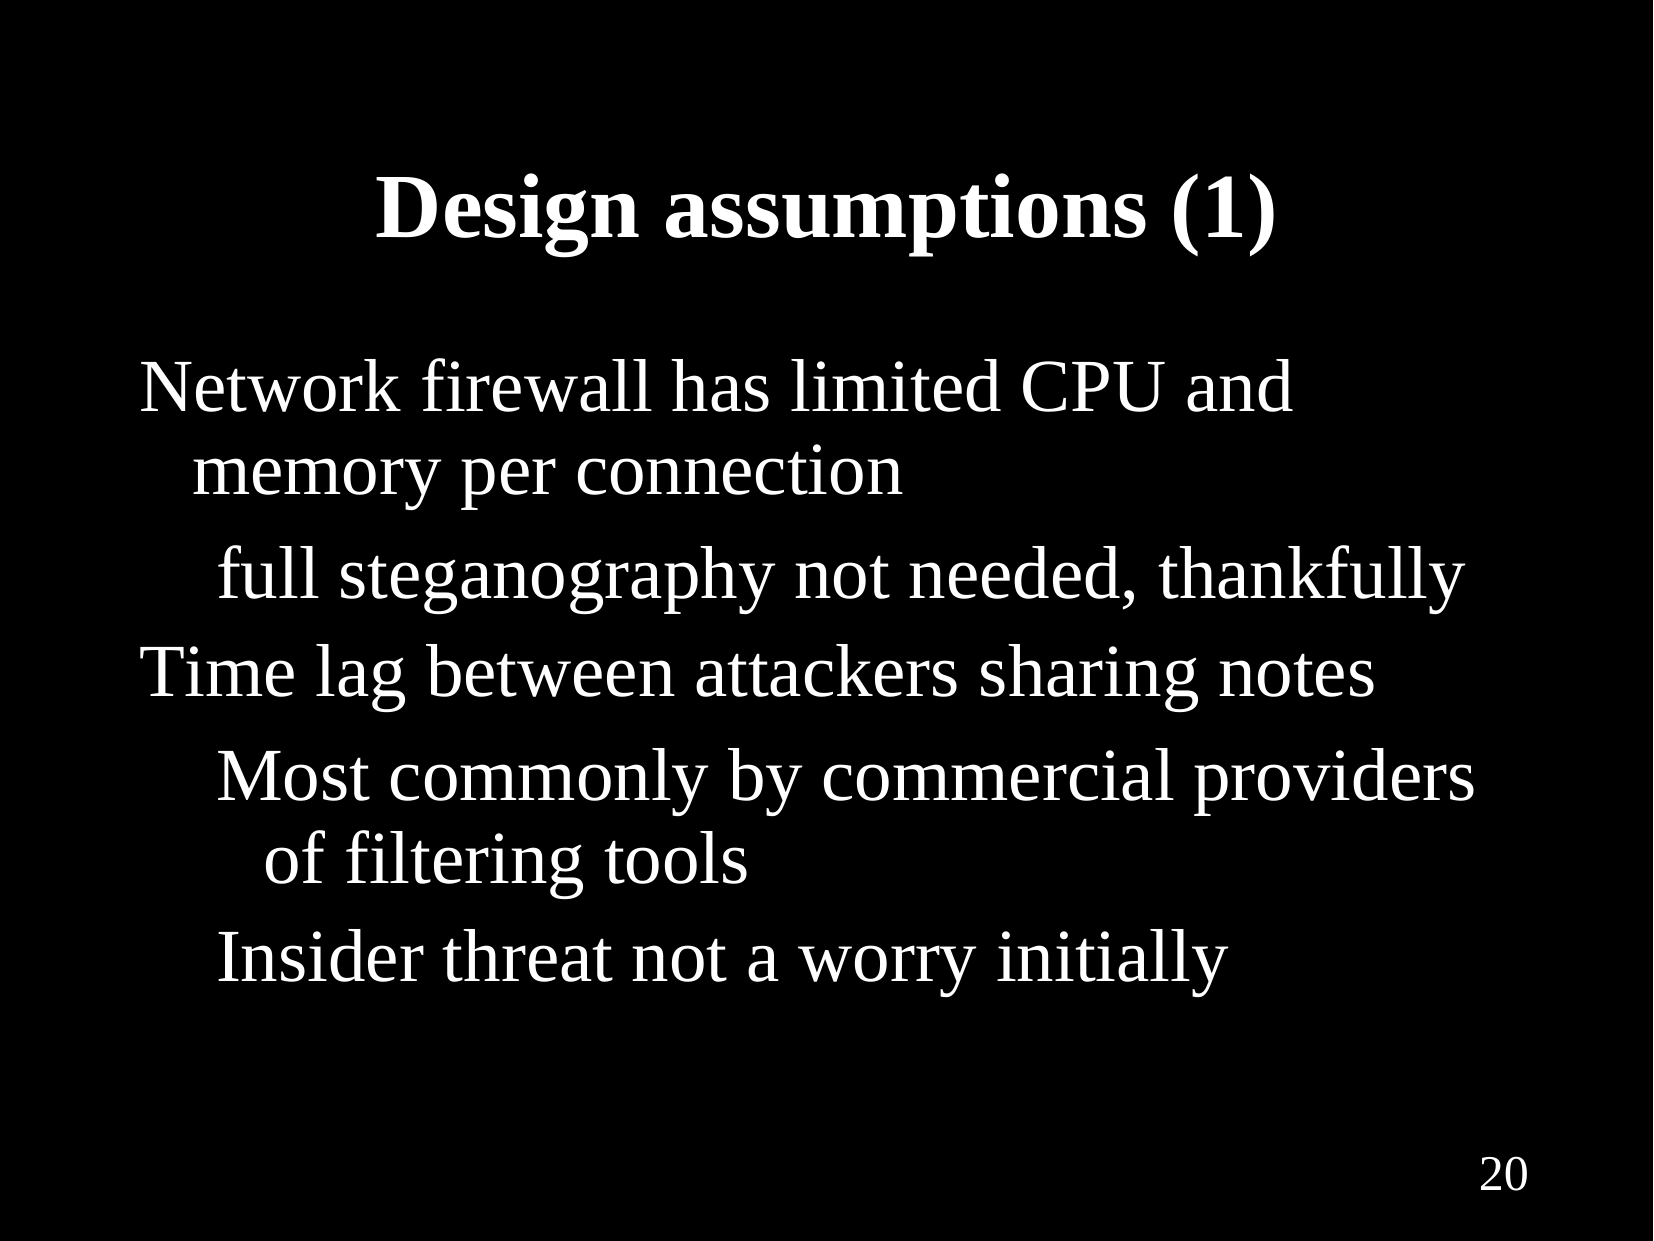

# Design assumptions (1)
Network firewall has limited CPU and memory per connection
full steganography not needed, thankfully
Time lag between attackers sharing notes
Most commonly by commercial providers of filtering tools
Insider threat not a worry initially